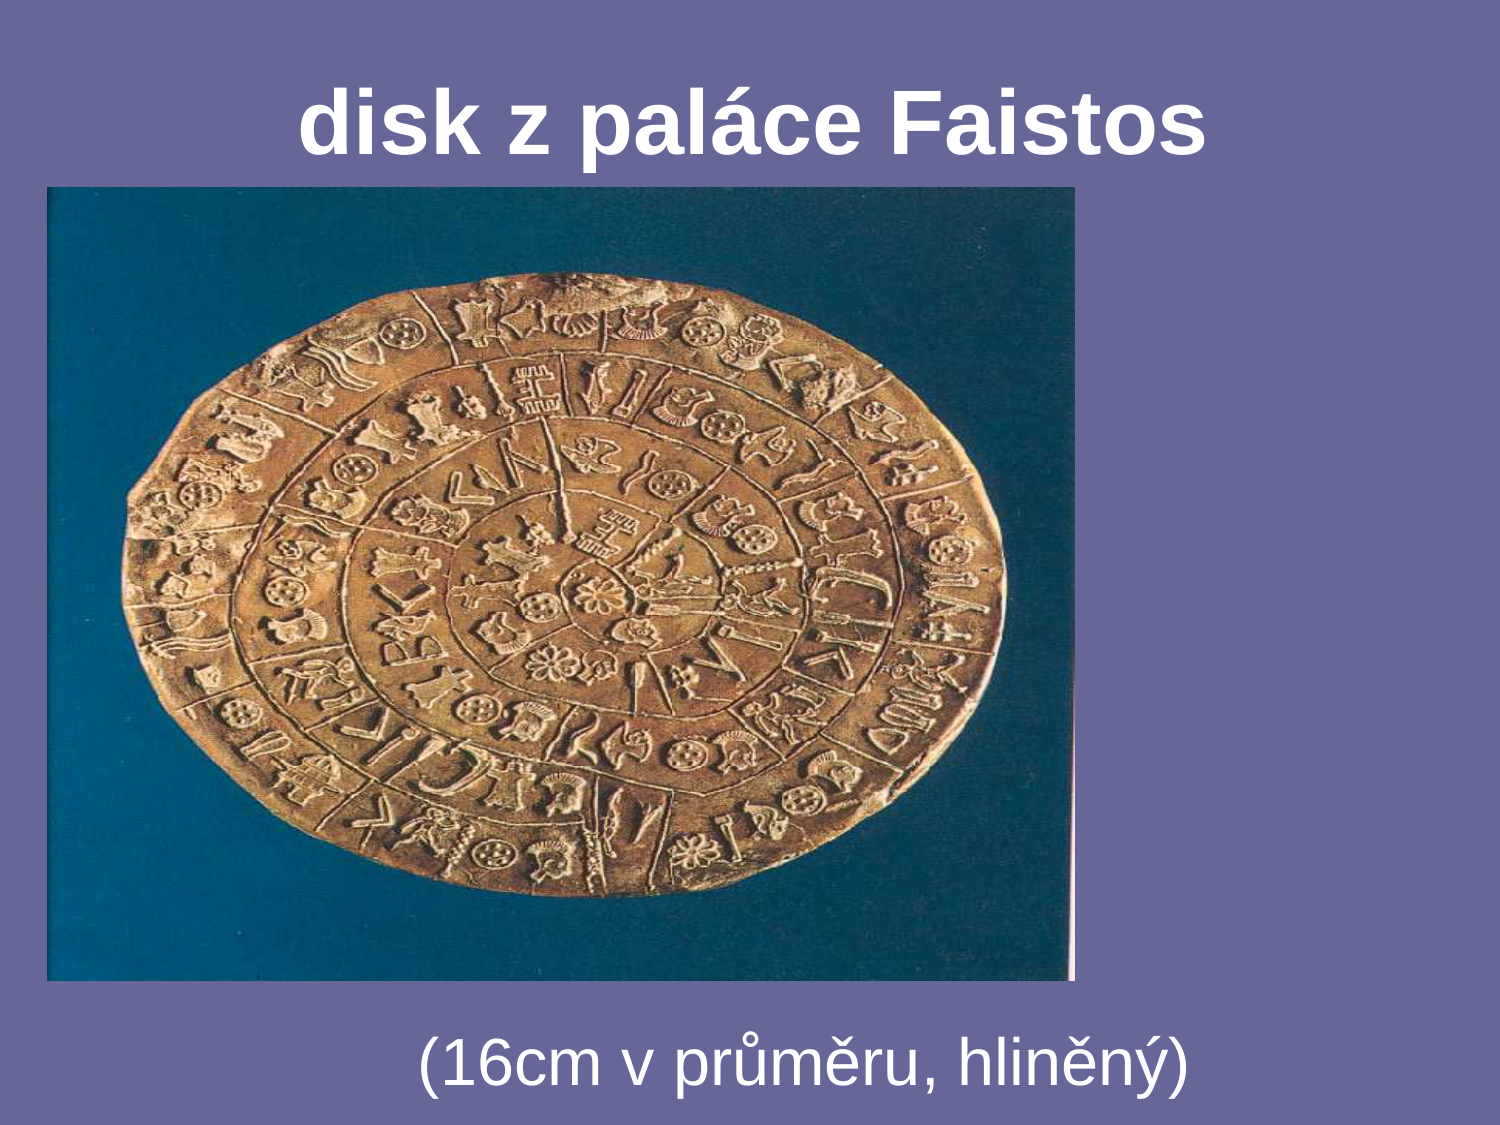

# disk z paláce Faistos
(16cm v průměru, hliněný)